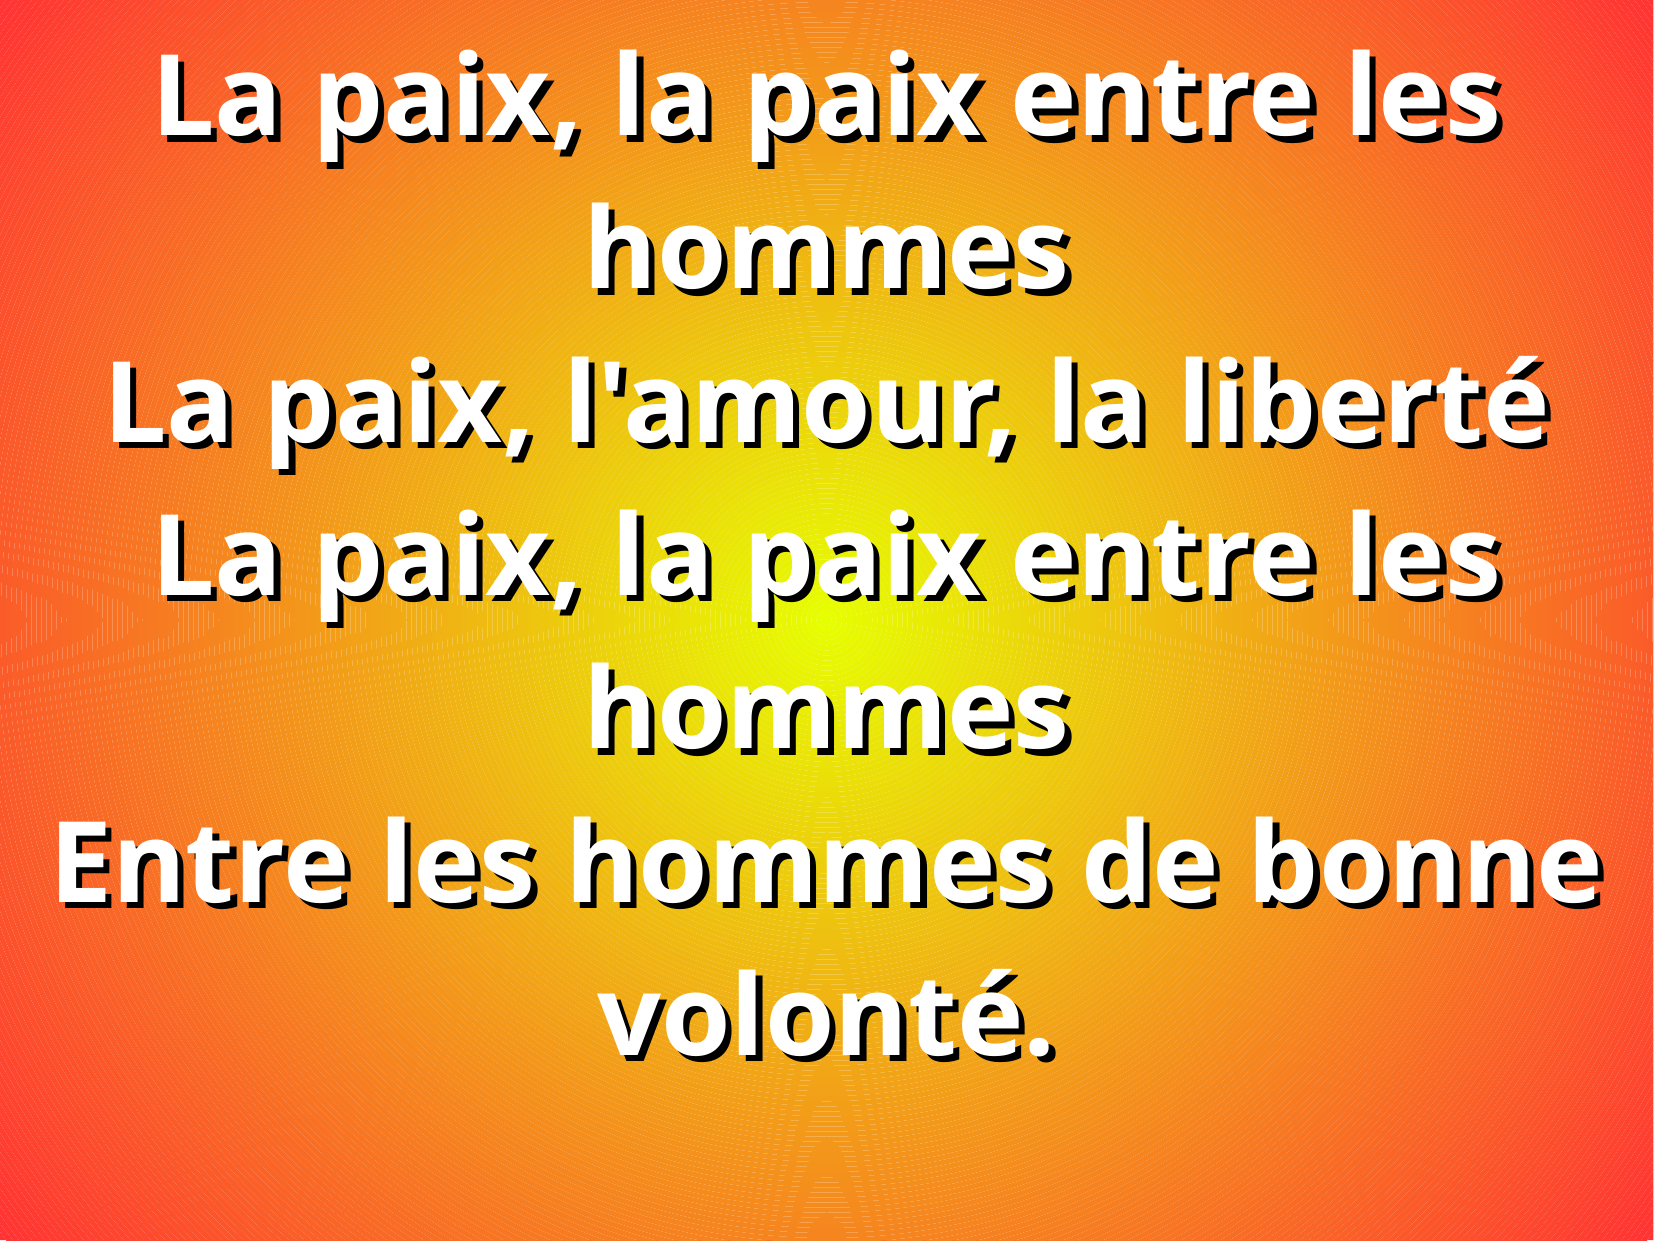

# La paix, la paix entre les hommes La paix, l'amour, la liberté La paix, la paix entre les hommes Entre les hommes de bonne volonté.